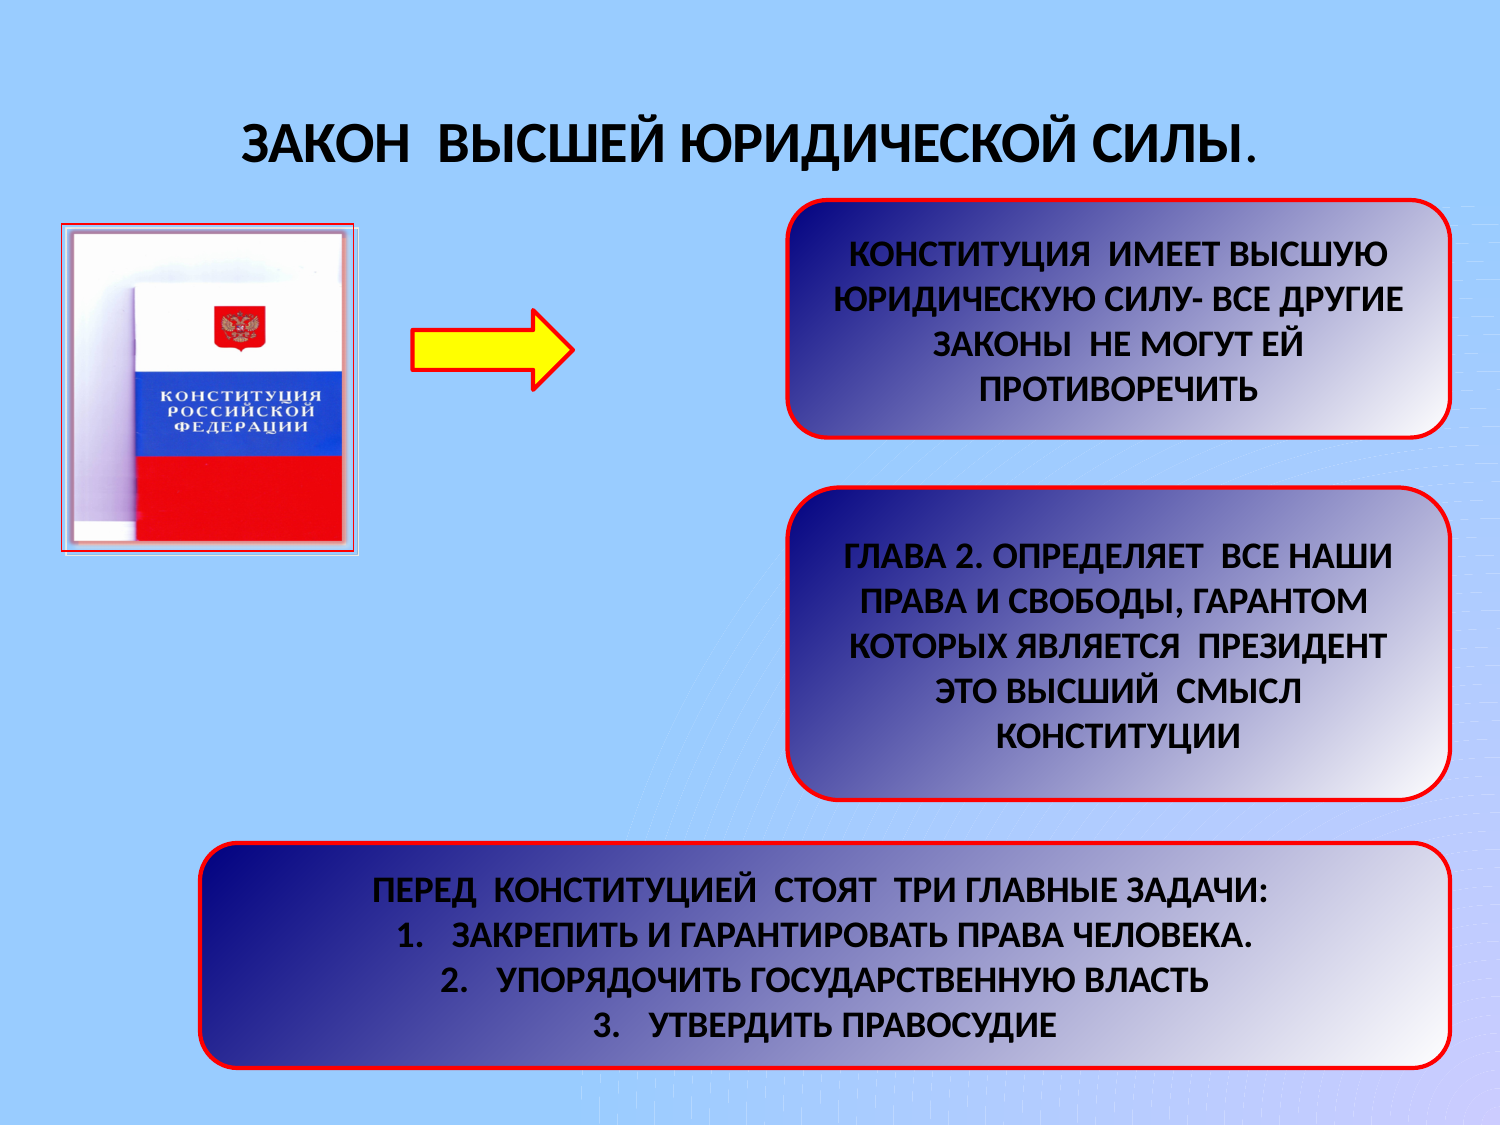

# ЗАКОН ВЫСШЕЙ ЮРИДИЧЕСКОЙ СИЛЫ.
КОНСТИТУЦИЯ ИМЕЕТ ВЫСШУЮ ЮРИДИЧЕСКУЮ СИЛУ- ВСЕ ДРУГИЕ ЗАКОНЫ НЕ МОГУТ ЕЙ ПРОТИВОРЕЧИТЬ
ГЛАВА 2. ОПРЕДЕЛЯЕТ ВСЕ НАШИ ПРАВА И СВОБОДЫ, ГАРАНТОМ
КОТОРЫХ ЯВЛЯЕТСЯ ПРЕЗИДЕНТ
ЭТО ВЫСШИЙ СМЫСЛ КОНСТИТУЦИИ
ПЕРЕД КОНСТИТУЦИЕЙ СТОЯТ ТРИ ГЛАВНЫЕ ЗАДАЧИ:
ЗАКРЕПИТЬ И ГАРАНТИРОВАТЬ ПРАВА ЧЕЛОВЕКА.
УПОРЯДОЧИТЬ ГОСУДАРСТВЕННУЮ ВЛАСТЬ
УТВЕРДИТЬ ПРАВОСУДИЕ